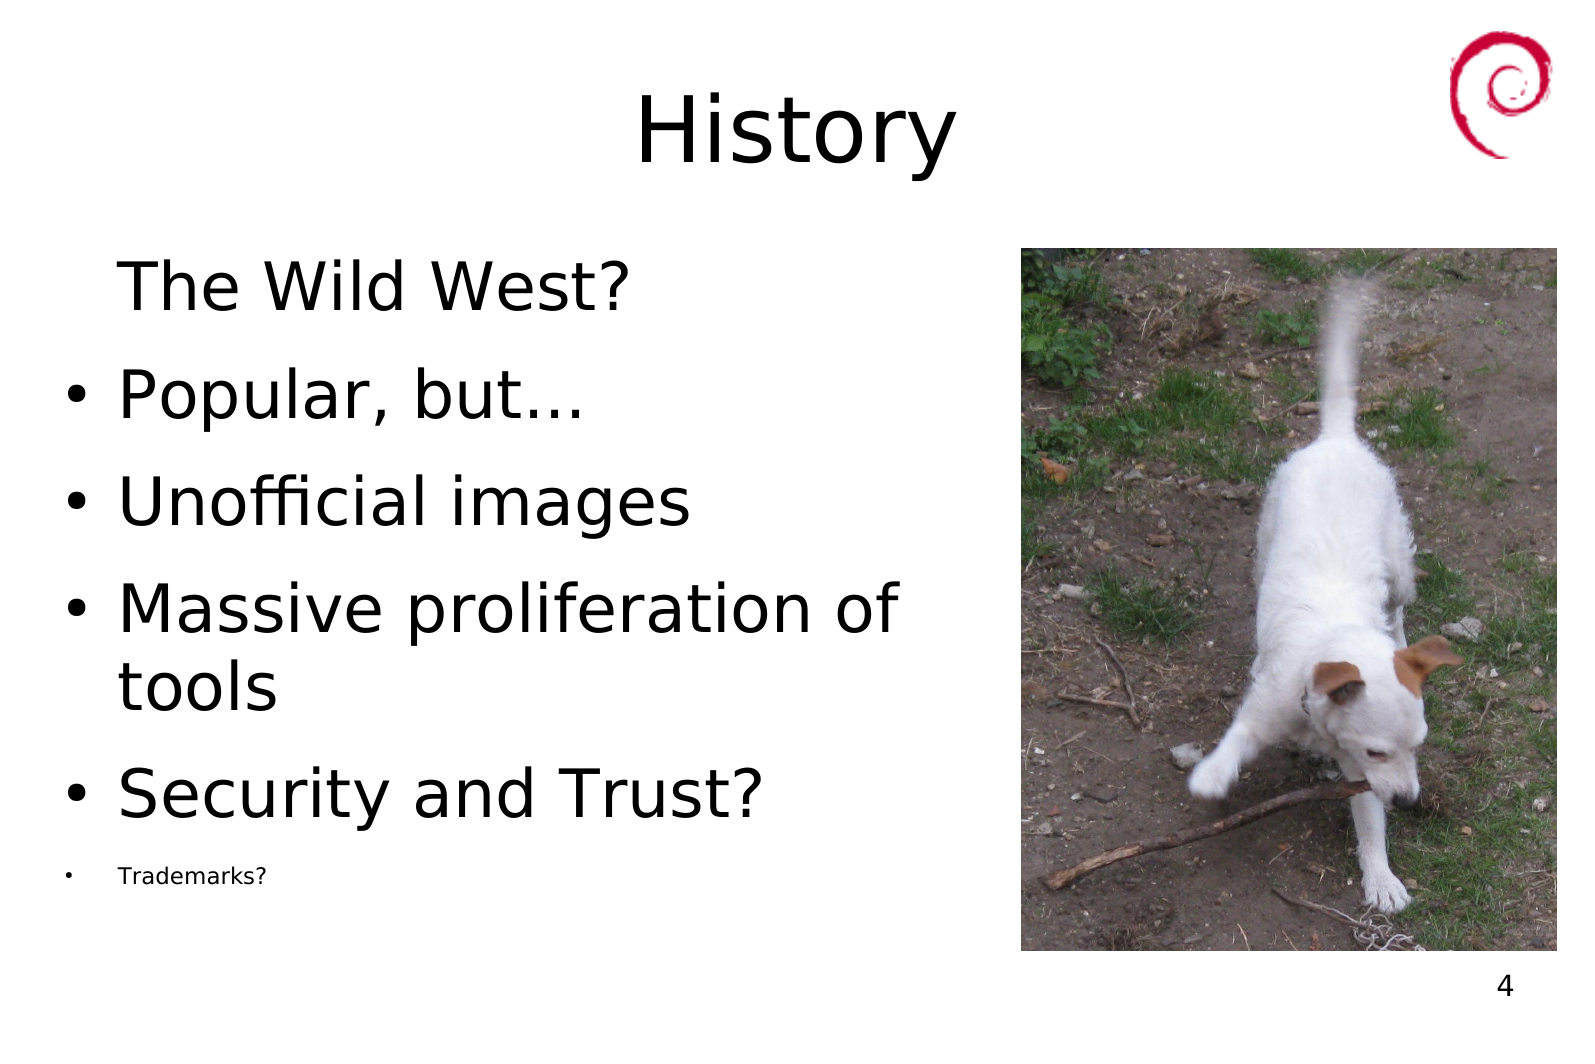

# History
The Wild West?
Popular, but...
Unofficial images
Massive proliferation of tools
Security and Trust?
Trademarks?
4